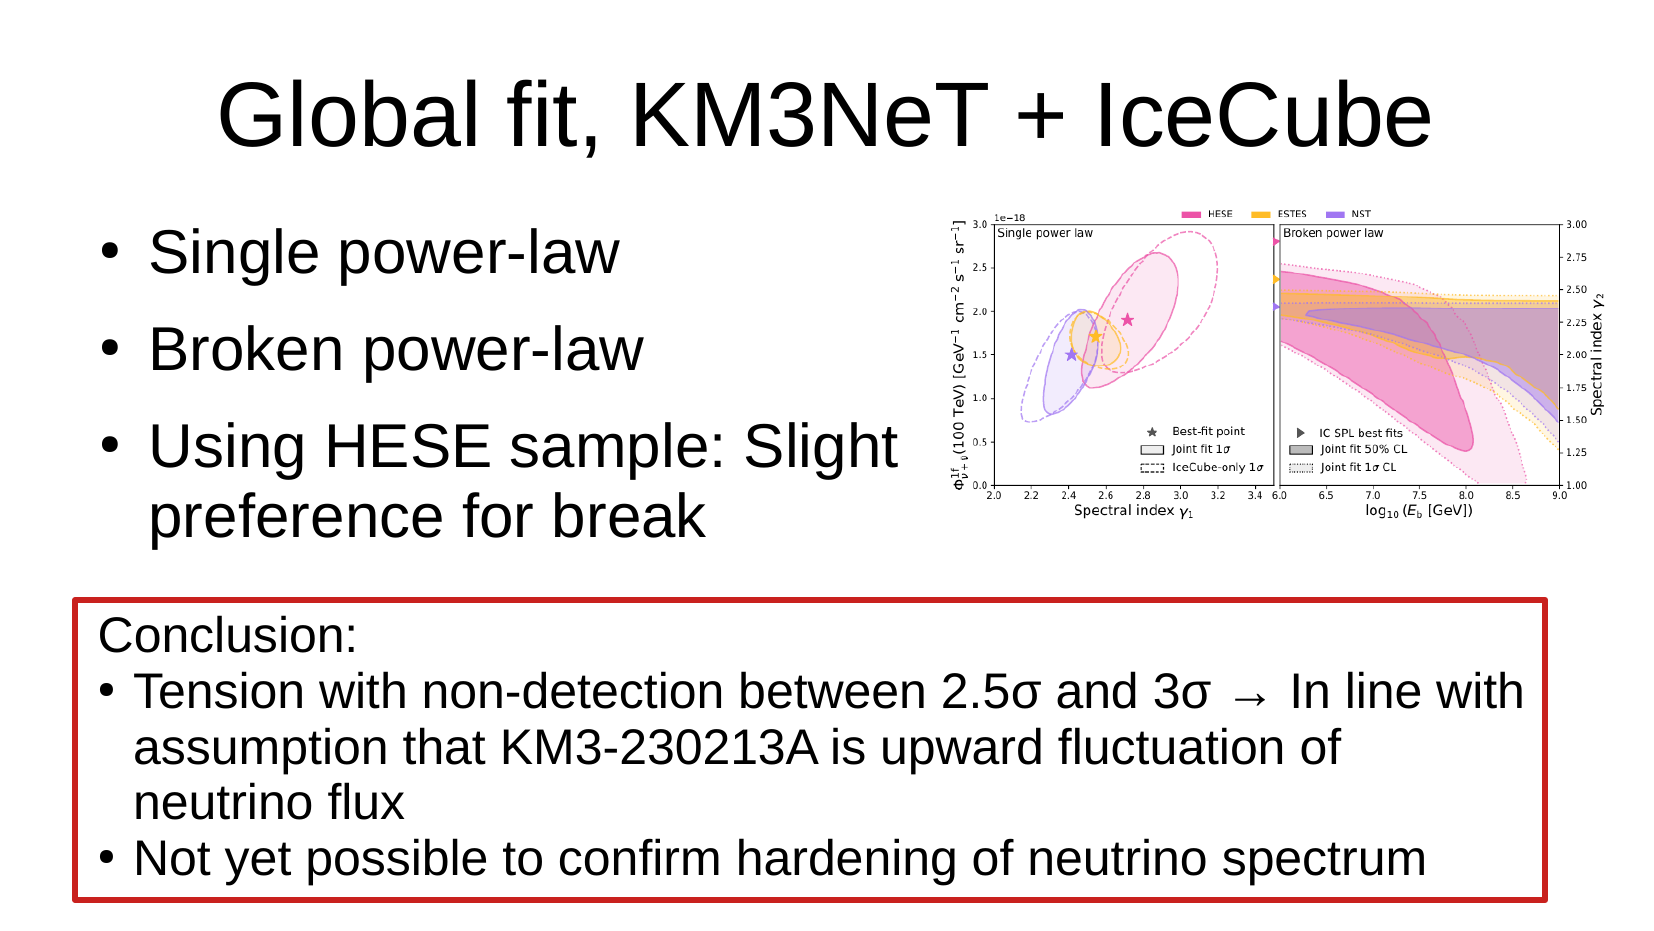

# Global fit, KM3NeT + IceCube
Single power-law
Broken power-law
Using HESE sample: Slight preference for break
Conclusion:
Tension with non-detection between 2.5σ and 3σ → In line with assumption that KM3-230213A is upward fluctuation of neutrino flux
Not yet possible to confirm hardening of neutrino spectrum